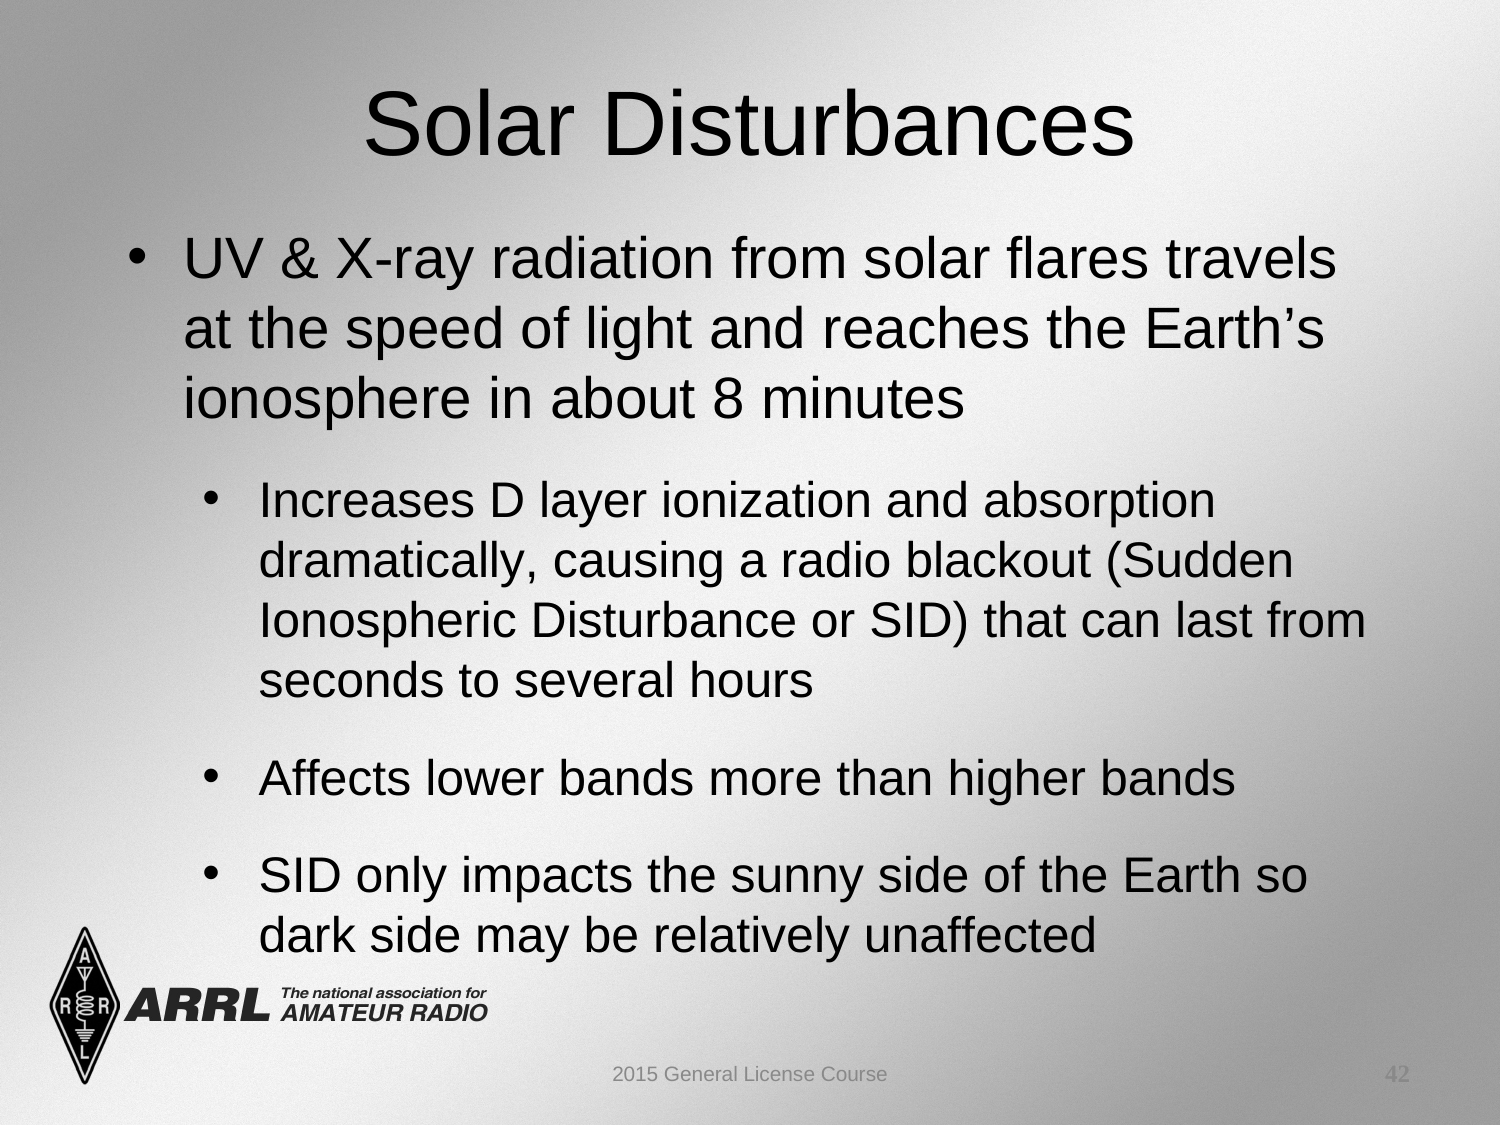

Solar Disturbances
UV & X-ray radiation from solar flares travels at the speed of light and reaches the Earth’s ionosphere in about 8 minutes
Increases D layer ionization and absorption dramatically, causing a radio blackout (Sudden Ionospheric Disturbance or SID) that can last from seconds to several hours
Affects lower bands more than higher bands
SID only impacts the sunny side of the Earth so dark side may be relatively unaffected
2015 General License Course